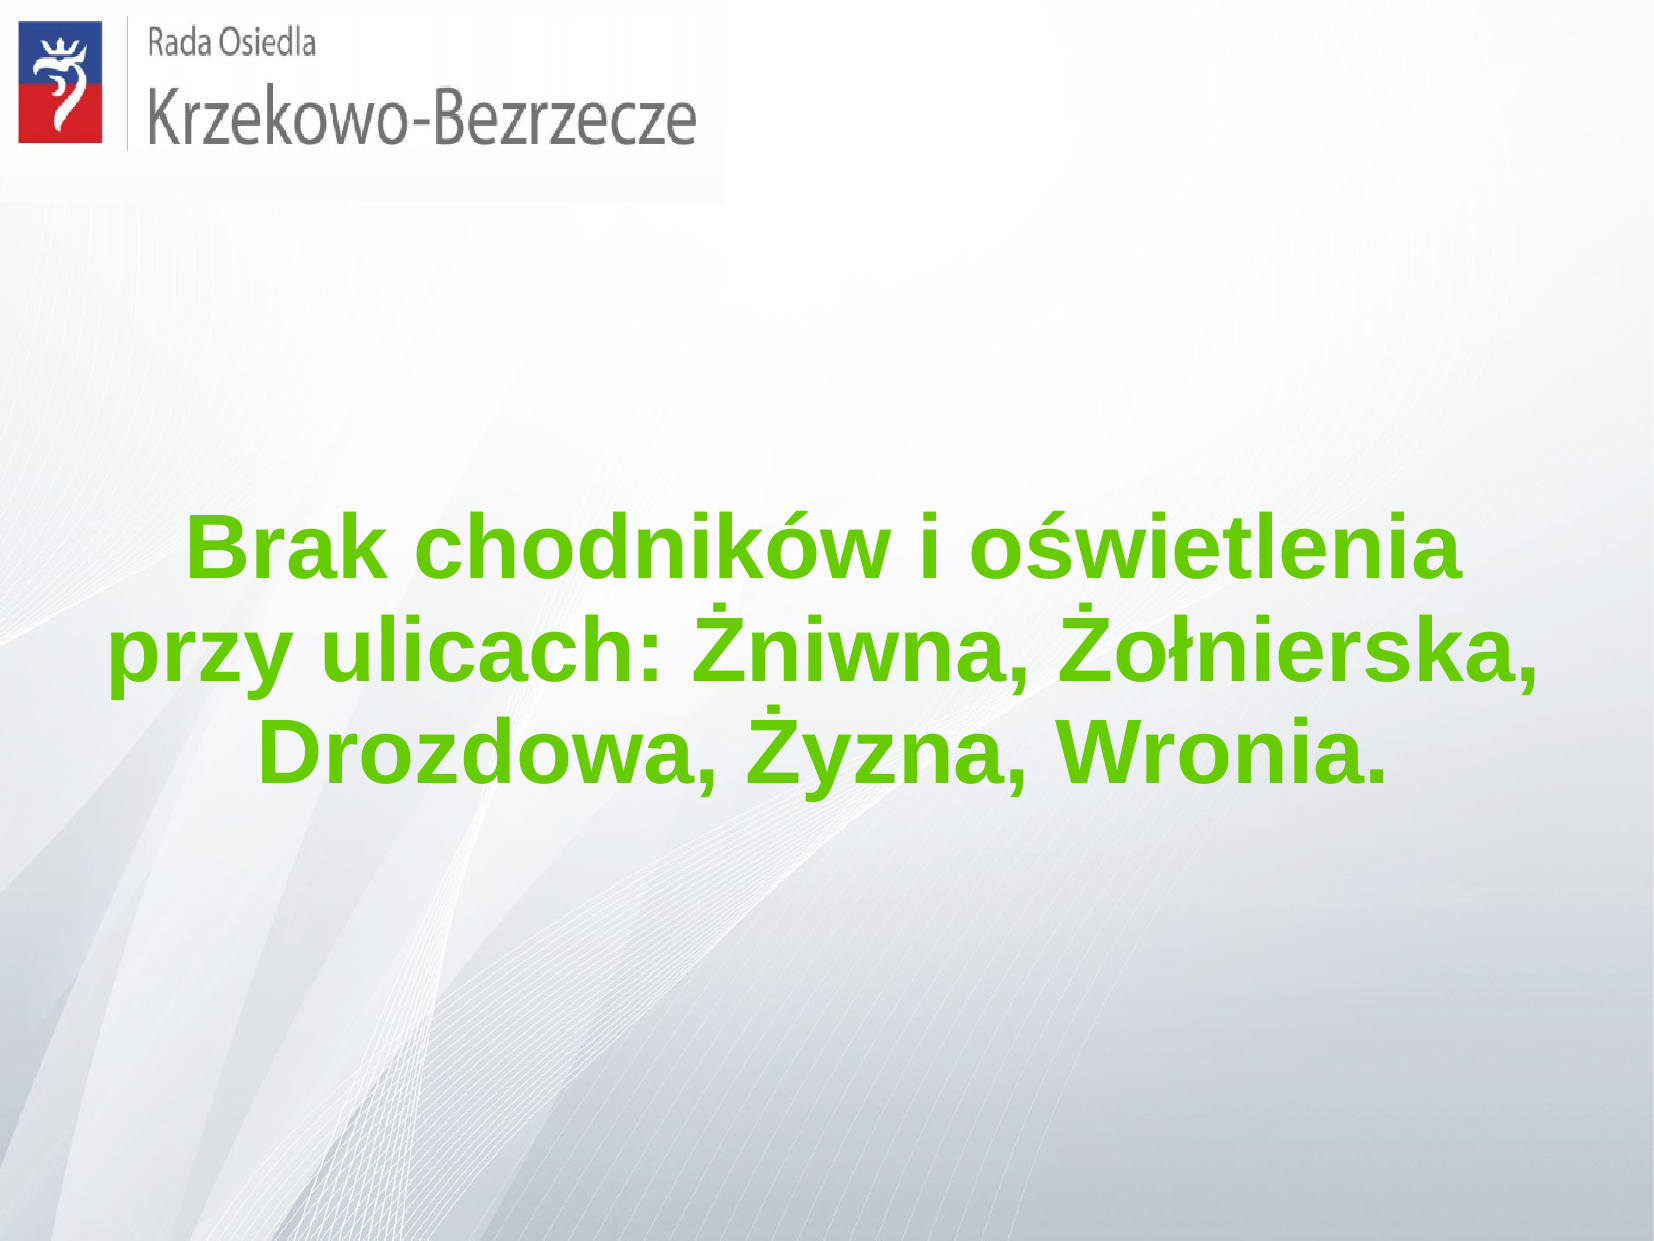

# Brak chodników i oświetlenia przy ulicach: Żniwna, Żołnierska, Drozdowa, Żyzna, Wronia.